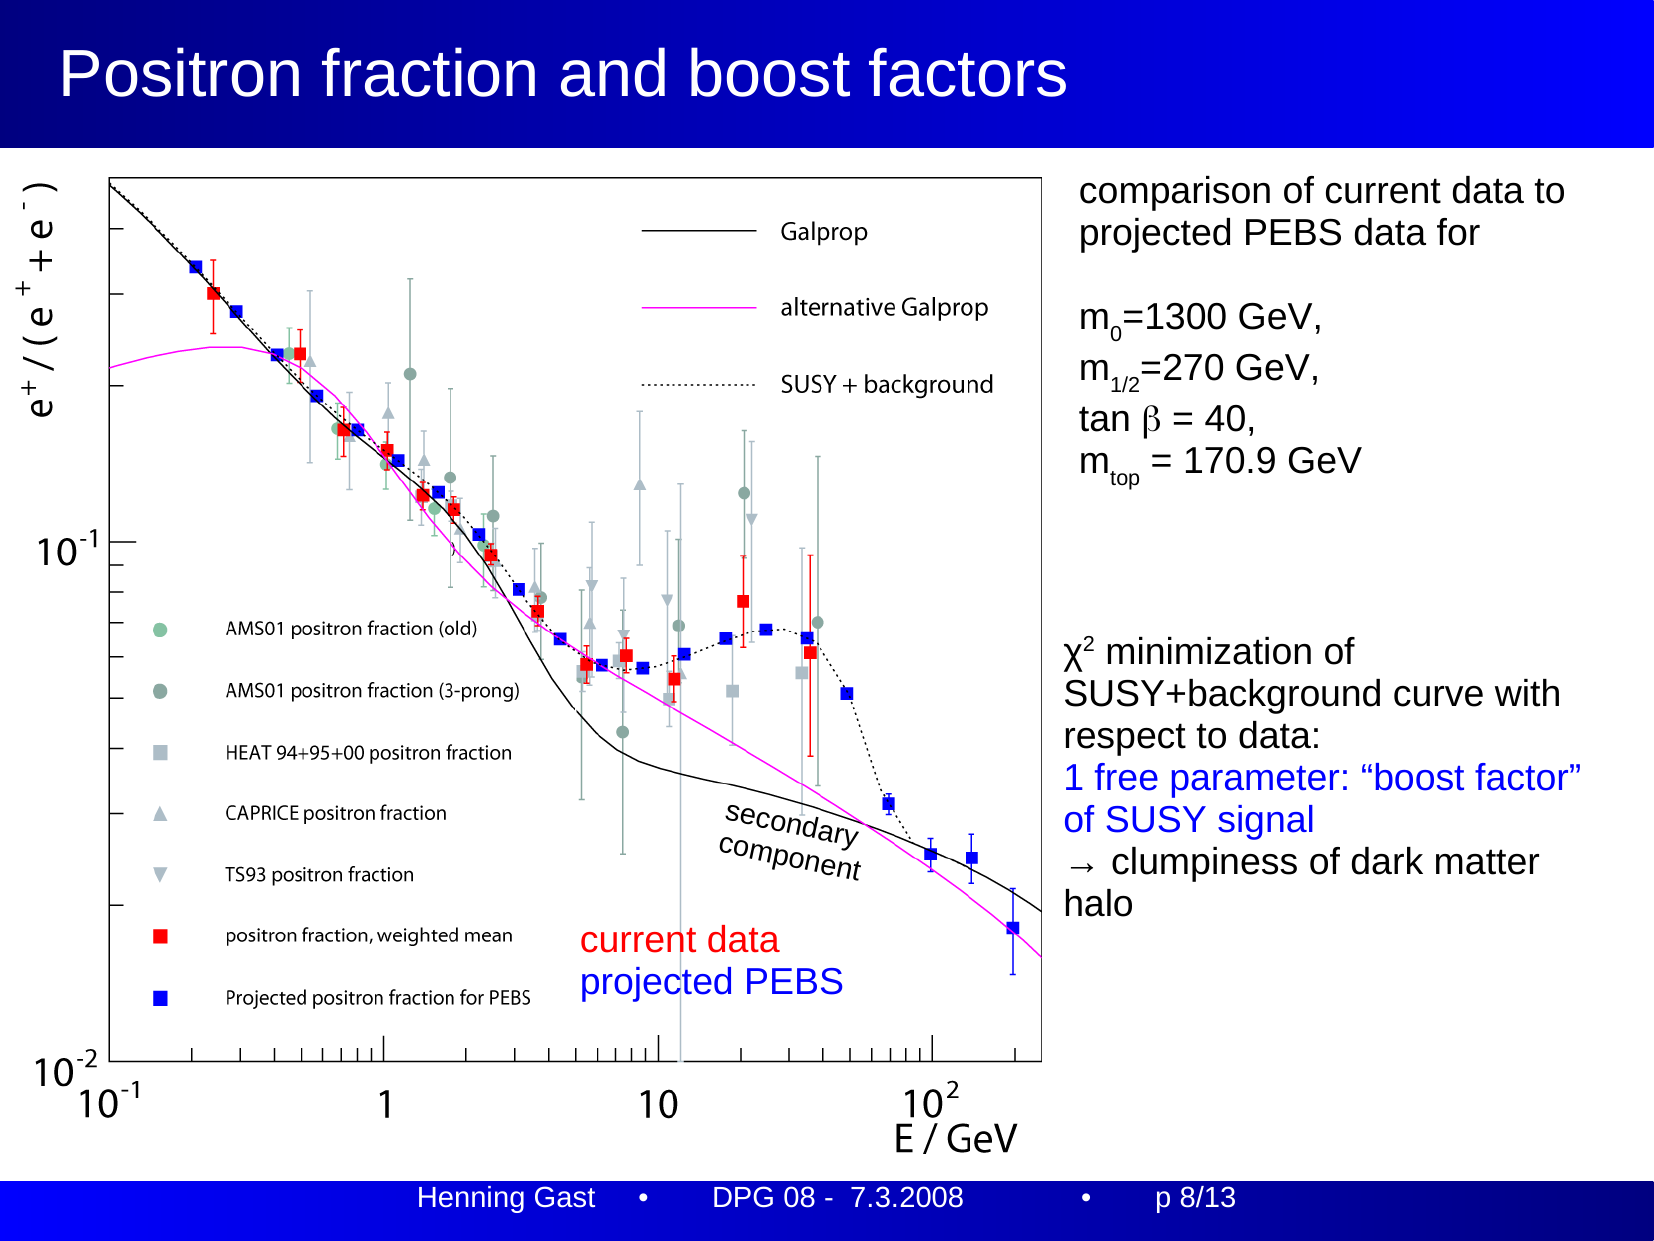

# Positron fraction and boost factors
comparison of current data to projected PEBS data for
m0=1300 GeV,
m1/2=270 GeV,
tan b = 40,
mtop = 170.9 GeV
χ2 minimization of SUSY+background curve with respect to data:
1 free parameter: “boost factor” of SUSY signal
→ clumpiness of dark matter halo
secondary component
current data
projected PEBS